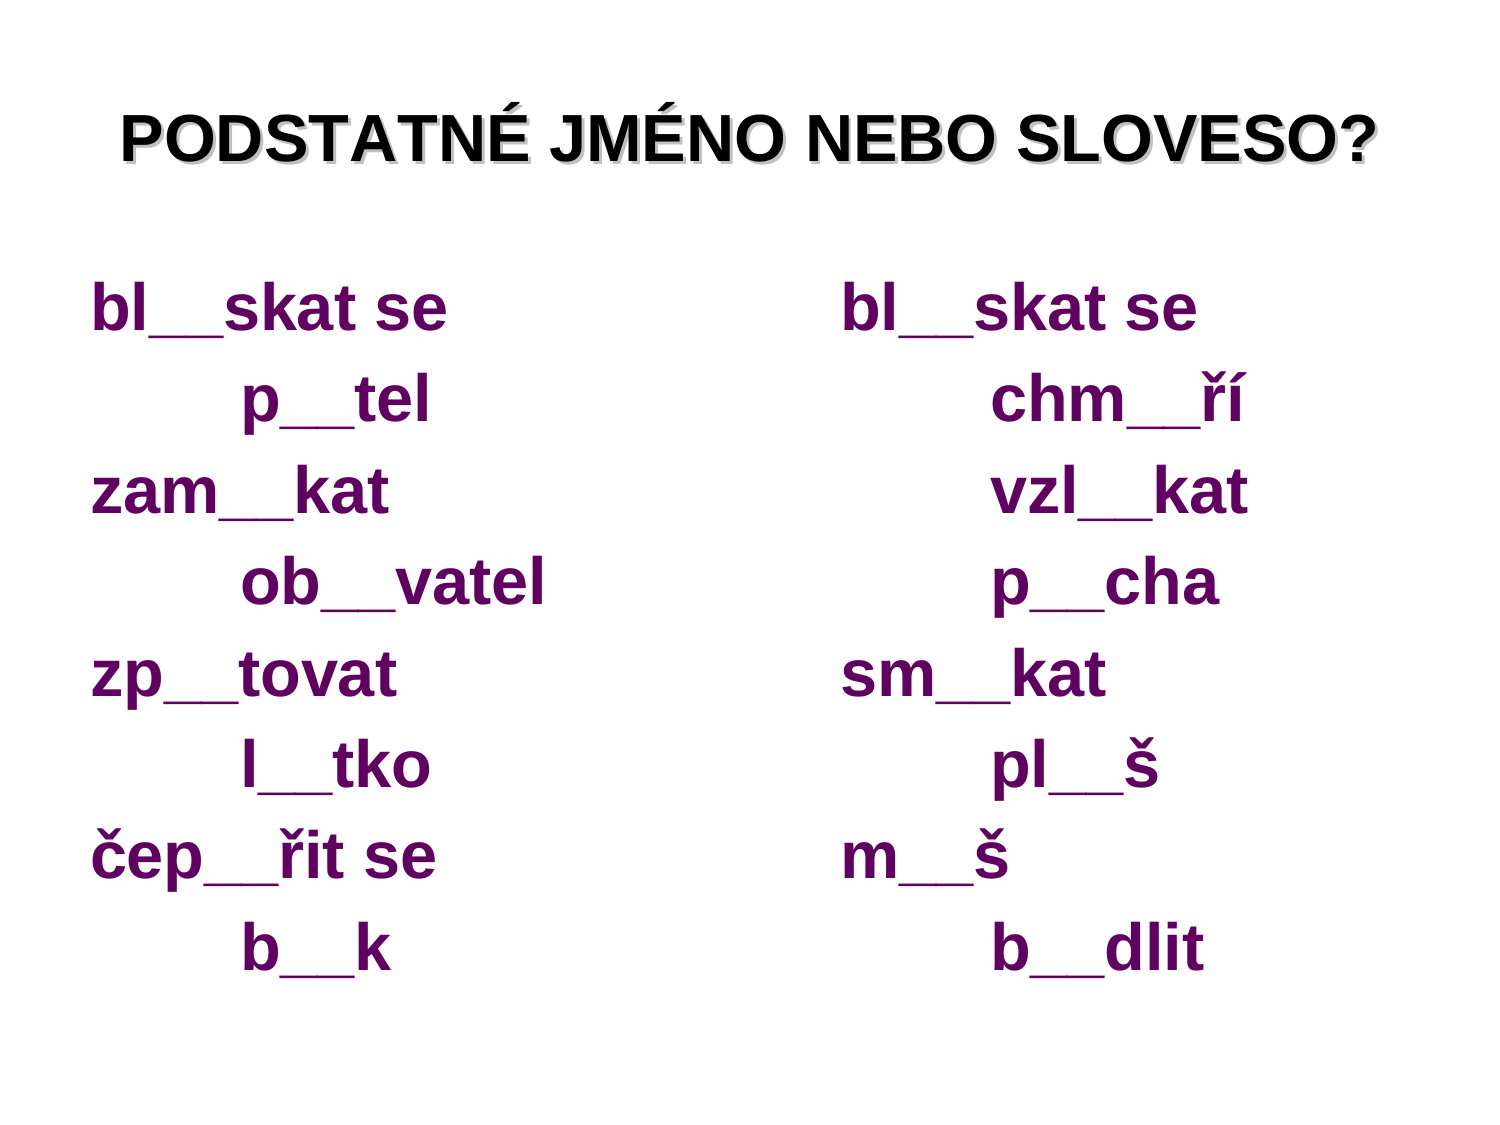

# PODSTATNÉ JMÉNO NEBO SLOVESO?
bl__skat se			bl__skat se
		p__tel				chm__ří
zam__kat				vzl__kat
		ob__vatel			p__cha
zp__tovat			sm__kat
		l__tko				pl__š
čep__řit se			m__š
		b__k				b__dlit